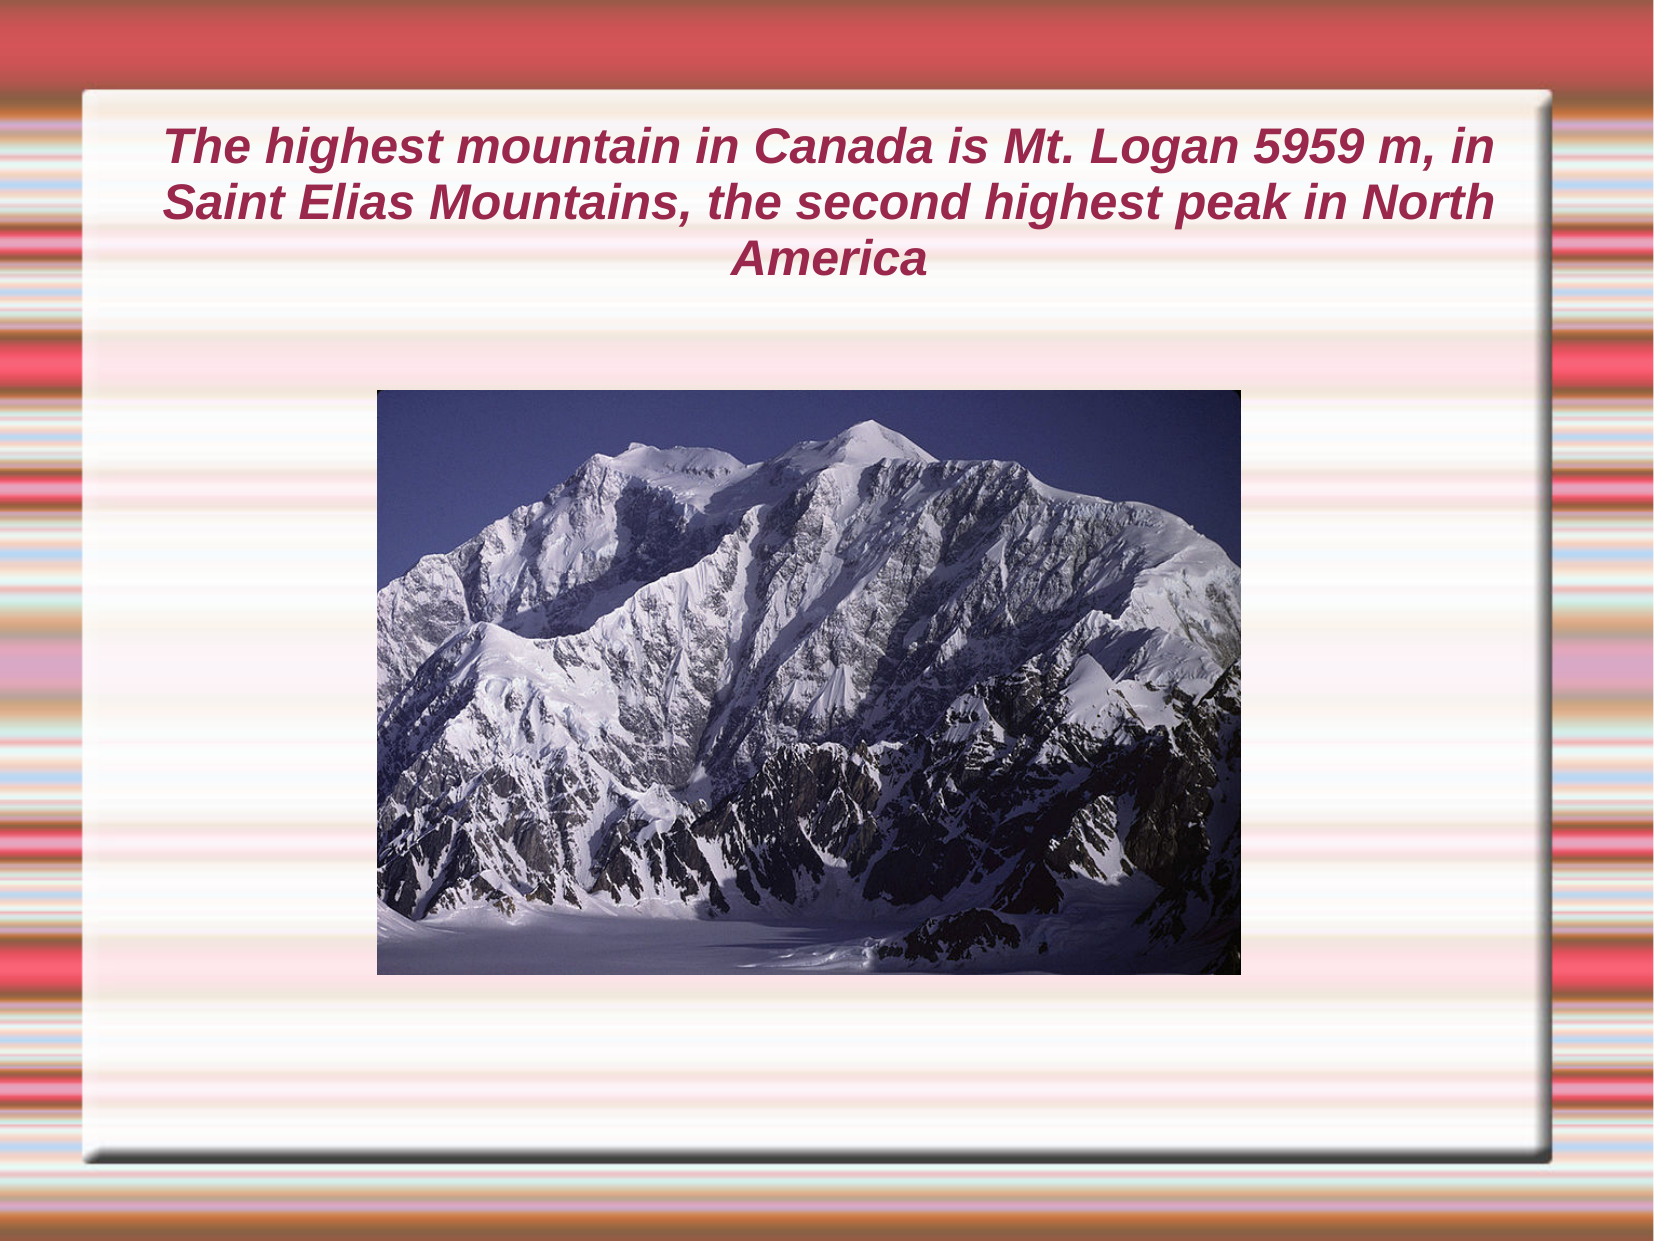

# The highest mountain in Canada is Mt. Logan 5959 m, in Saint Elias Mountains, the second highest peak in North America